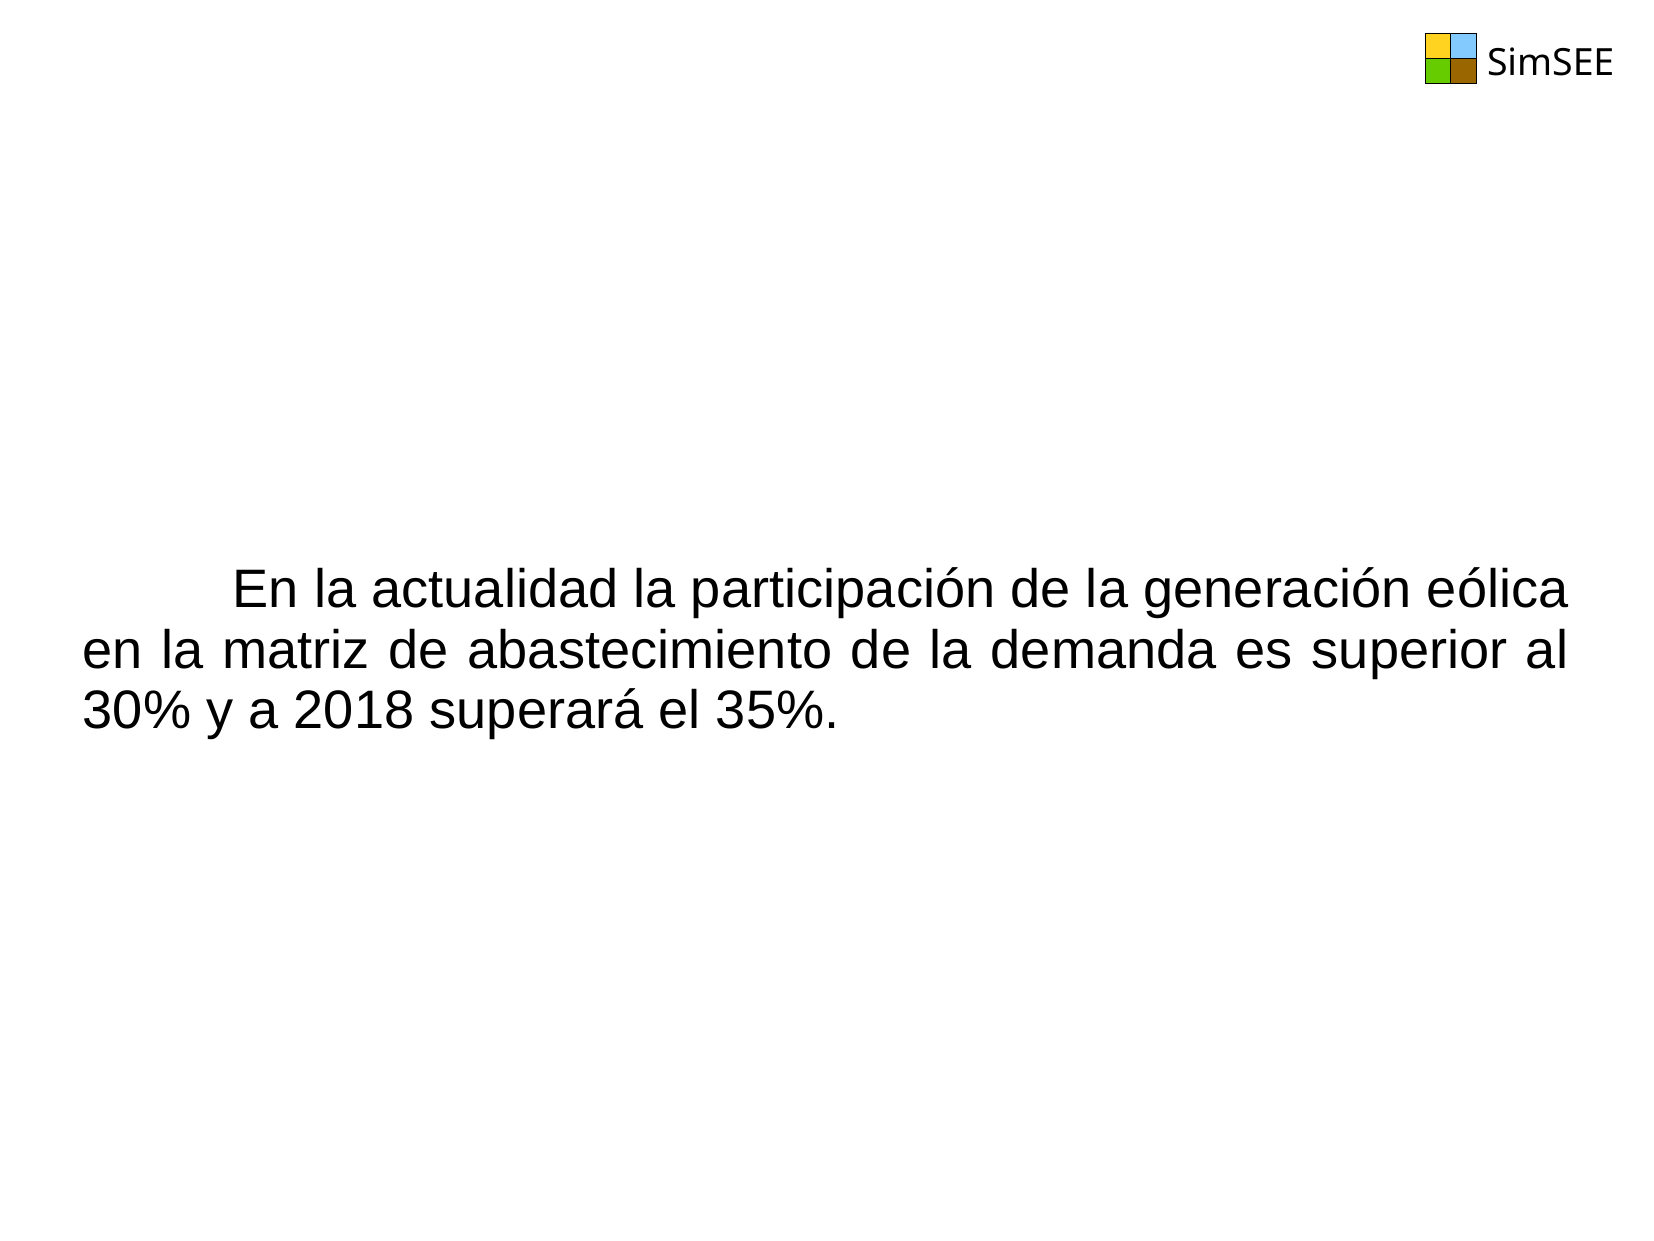

# En la actualidad la participación de la generación eólica en la matriz de abastecimiento de la demanda es superior al 30% y a 2018 superará el 35%.